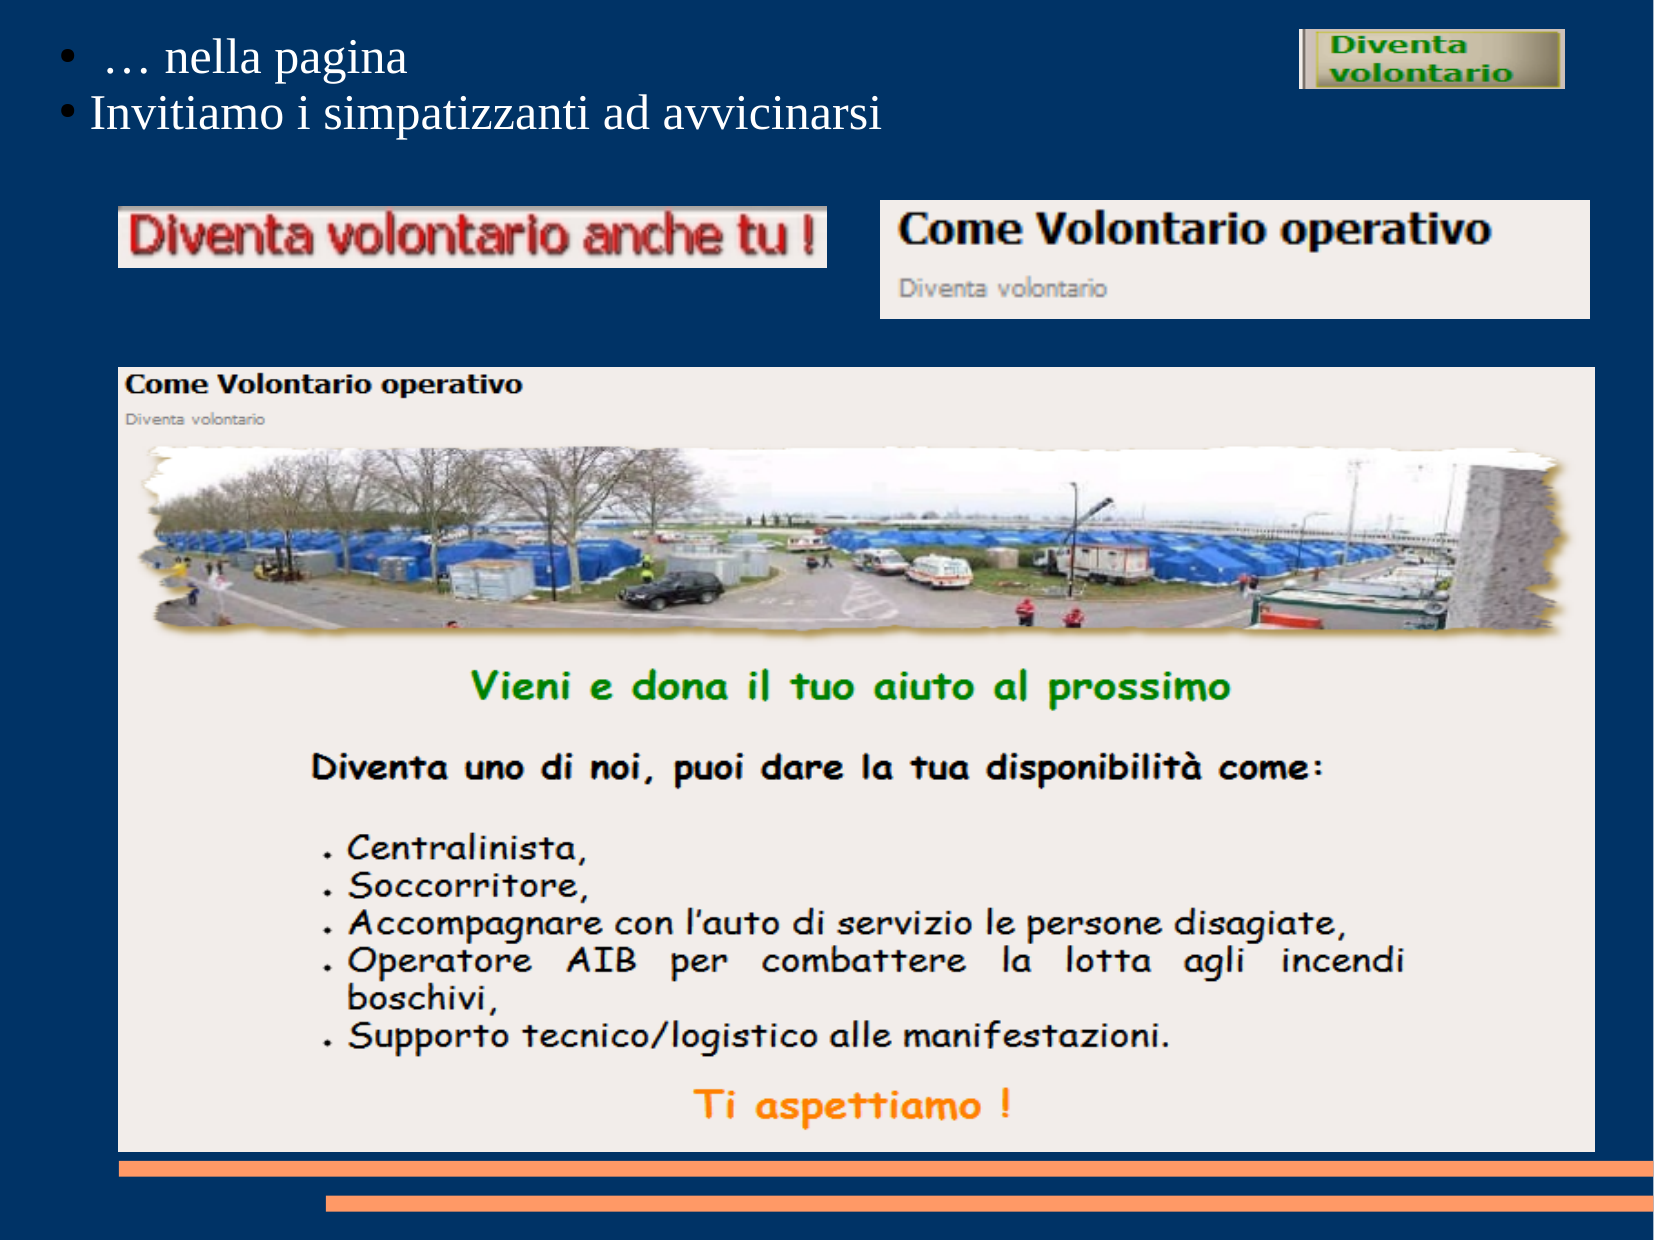

… nella pagina
 Invitiamo i simpatizzanti ad avvicinarsi